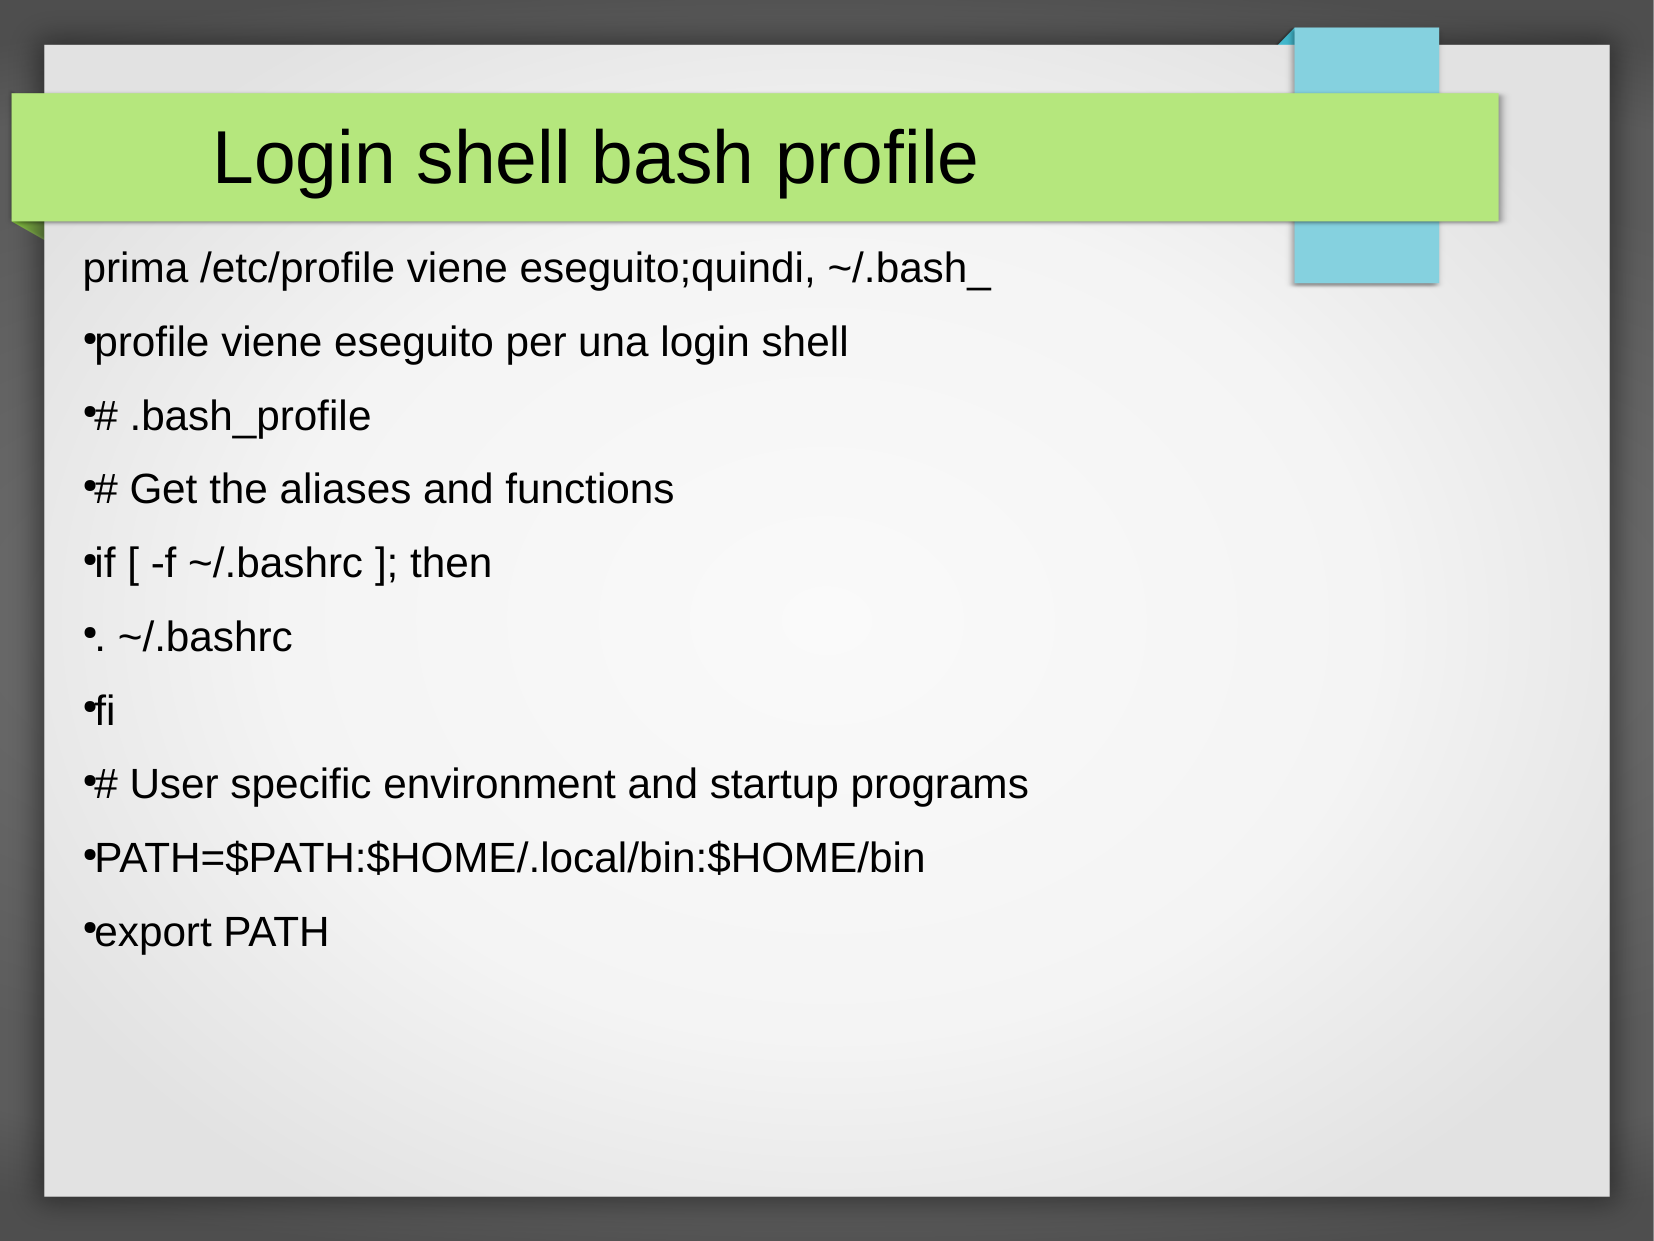

# Login shell bash profile
prima /etc/profile viene eseguito;quindi, ~/.bash_
profile viene eseguito per una login shell
# .bash_profile
# Get the aliases and functions
if [ -f ~/.bashrc ]; then
. ~/.bashrc
fi
# User specific environment and startup programs
PATH=$PATH:$HOME/.local/bin:$HOME/bin
export PATH